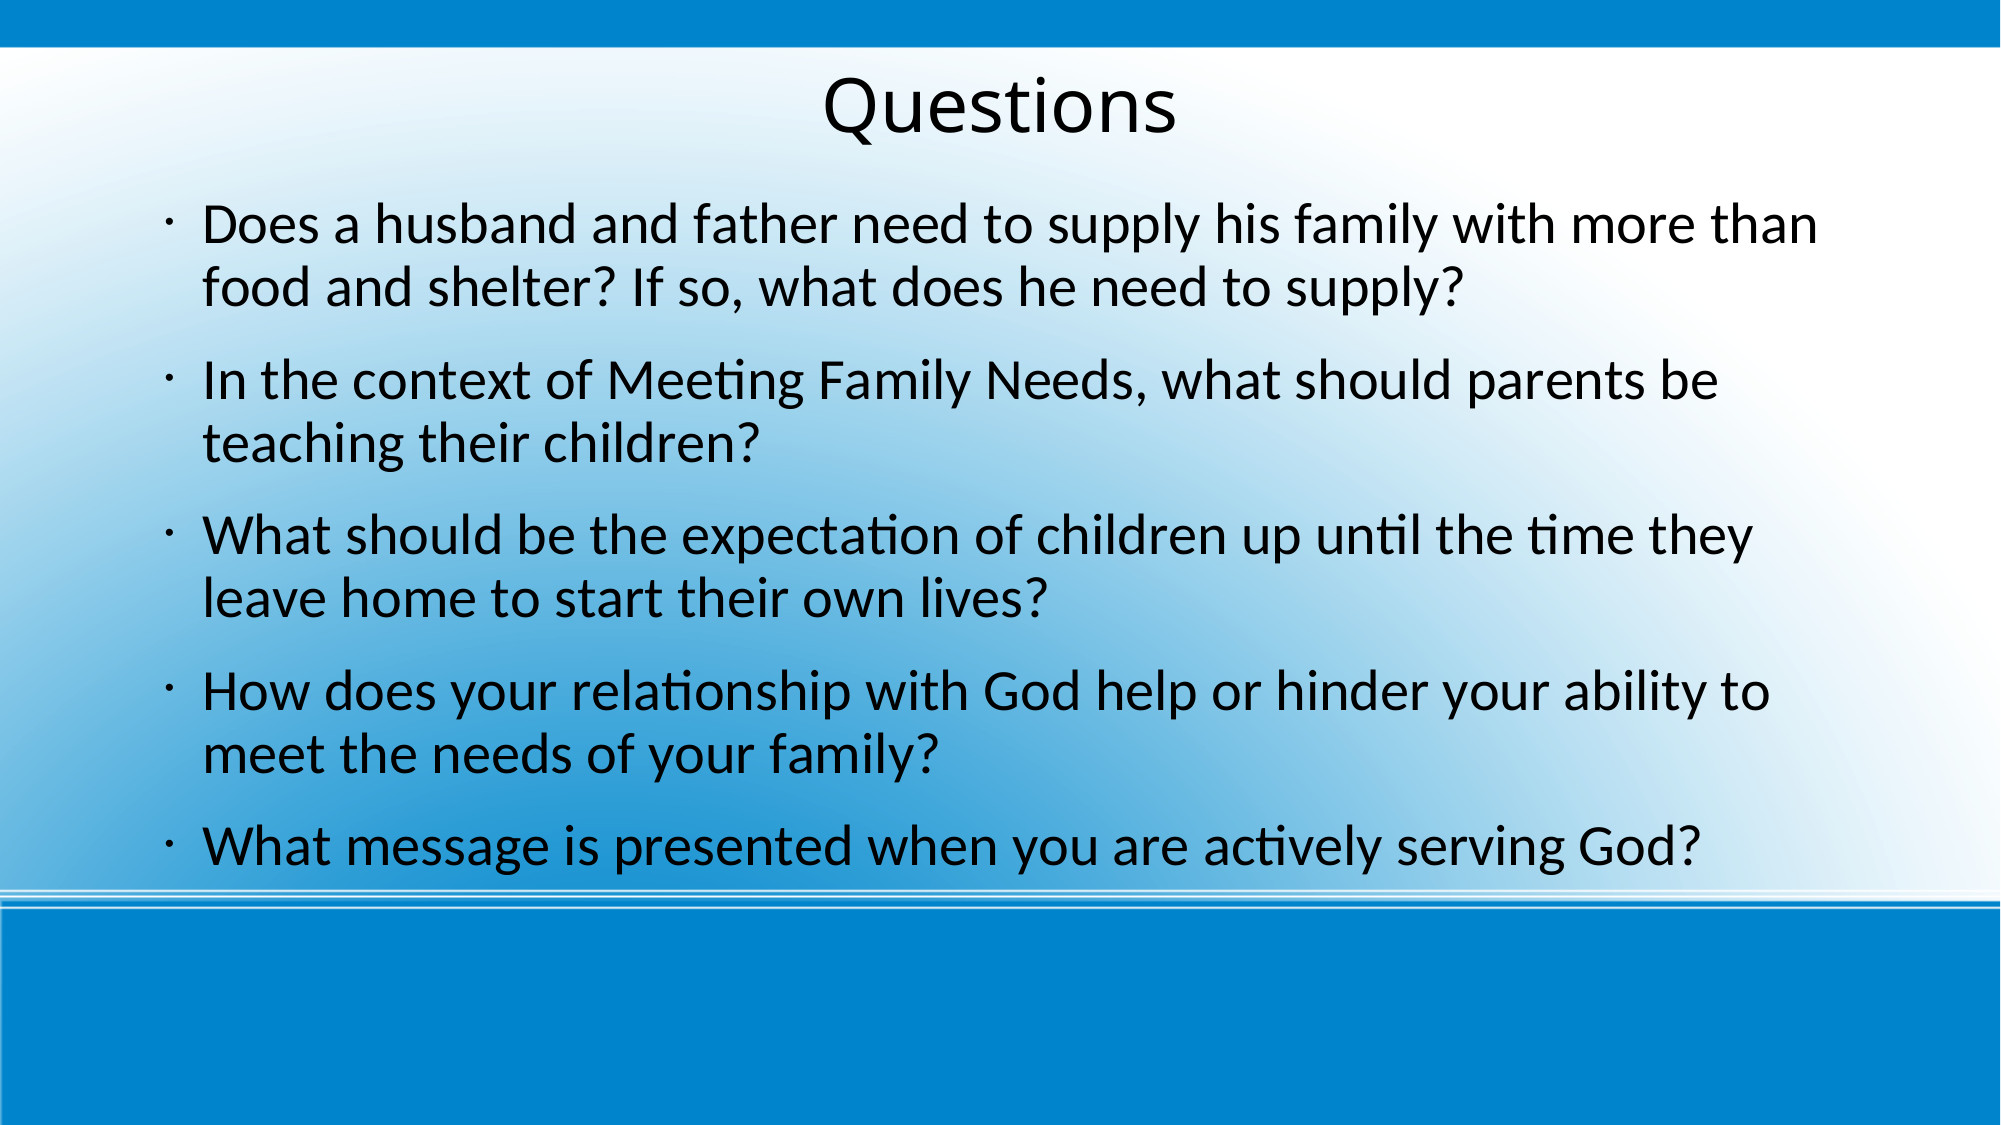

# Questions
Does a husband and father need to supply his family with more than food and shelter? If so, what does he need to supply?
In the context of Meeting Family Needs, what should parents be teaching their children?
What should be the expectation of children up until the time they leave home to start their own lives?
How does your relationship with God help or hinder your ability to meet the needs of your family?
What message is presented when you are actively serving God?